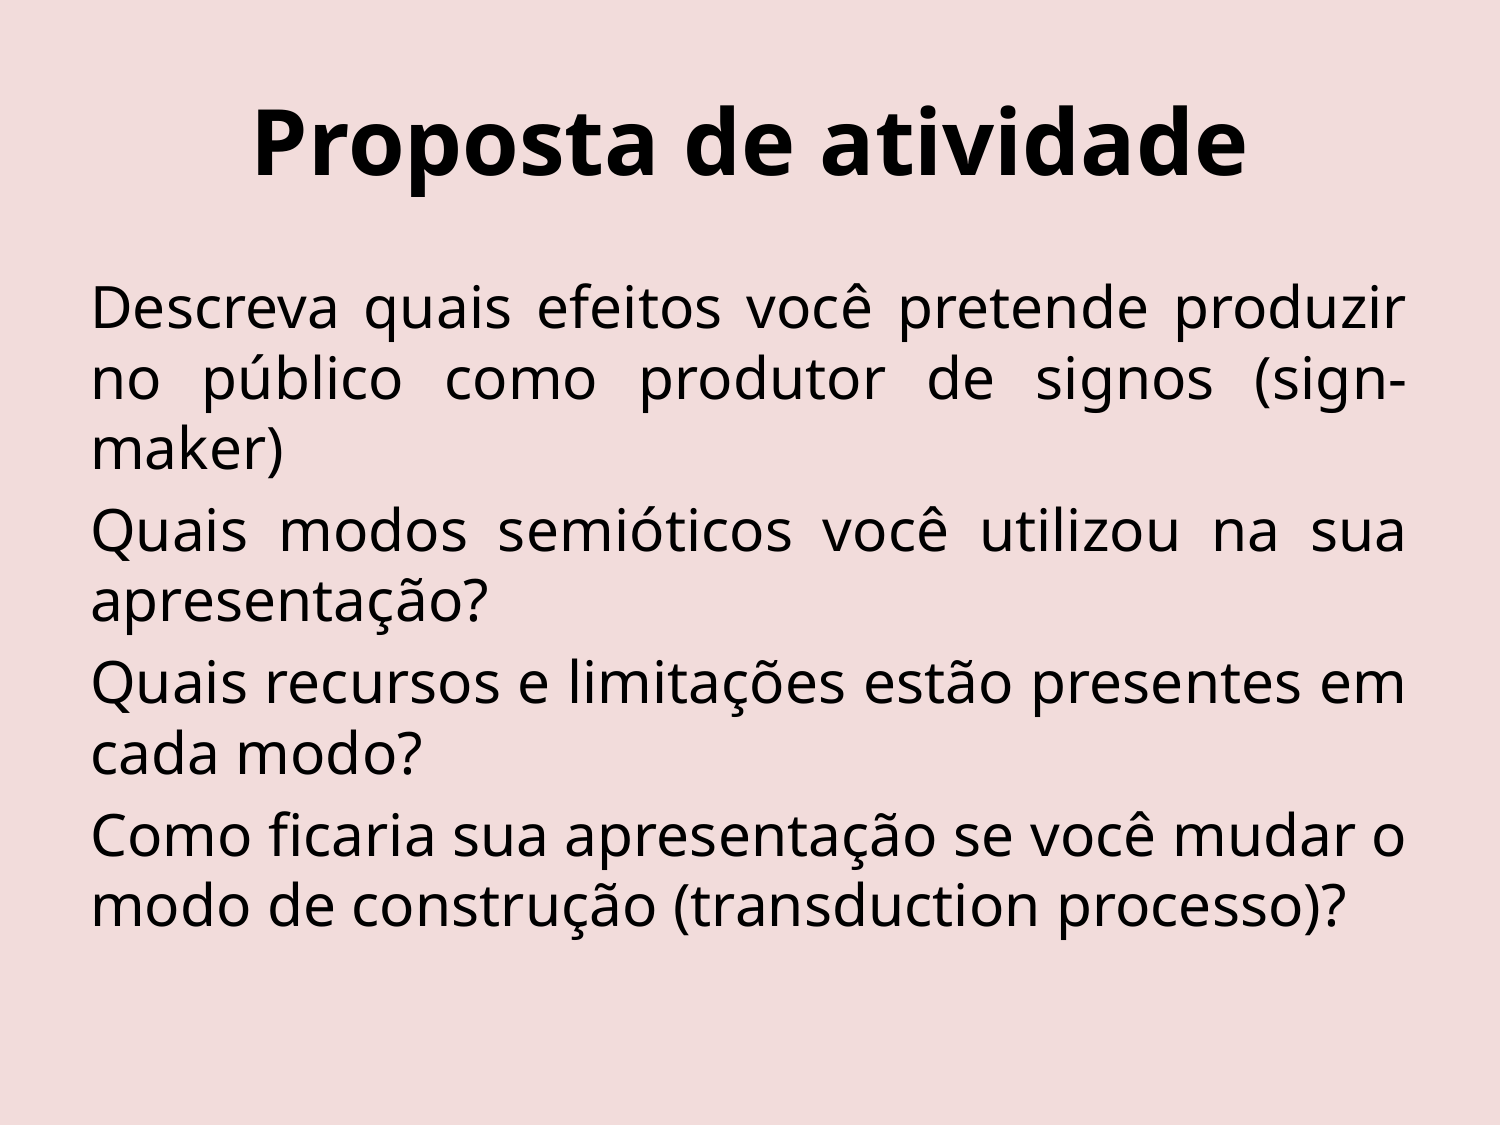

# Proposta de atividade
Descreva quais efeitos você pretende produzir no público como produtor de signos (sign-maker)
Quais modos semióticos você utilizou na sua apresentação?
Quais recursos e limitações estão presentes em cada modo?
Como ficaria sua apresentação se você mudar o modo de construção (transduction processo)?